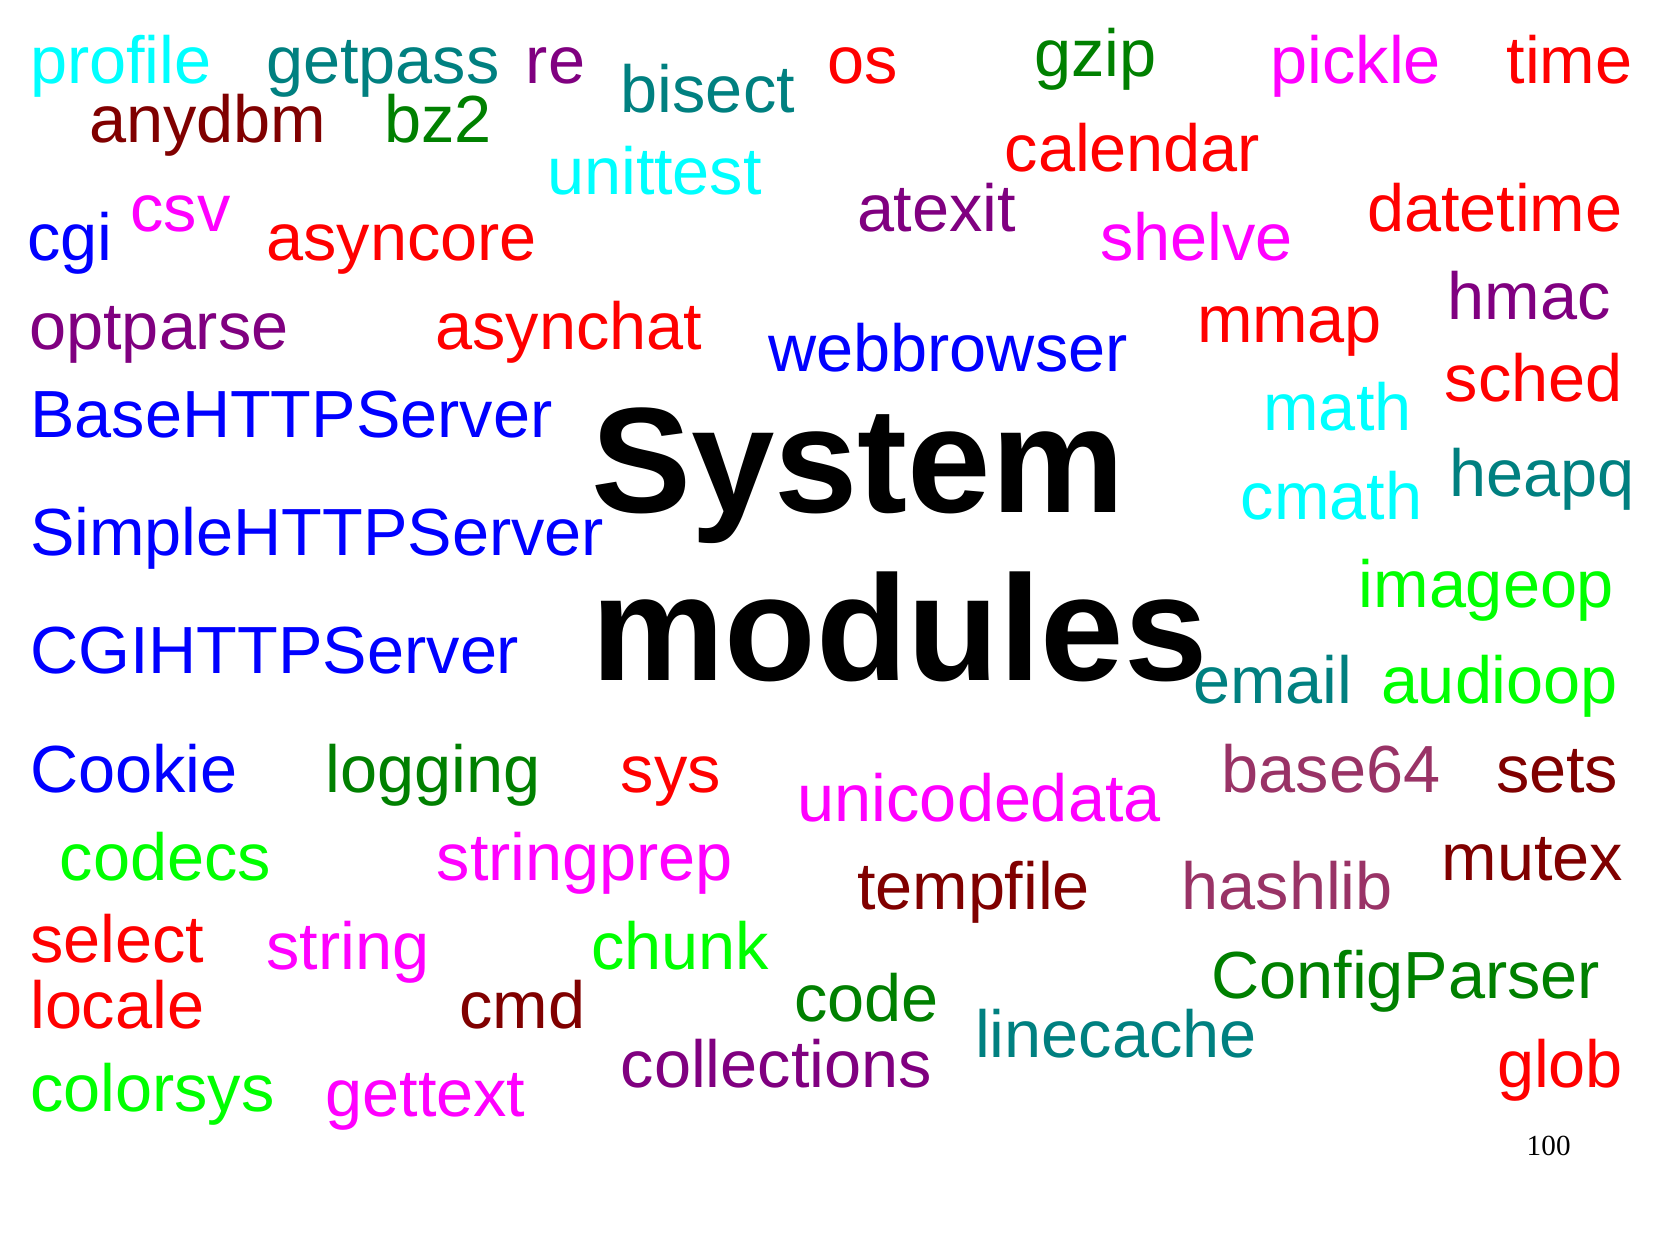

gzip
profile
getpass
re
os
pickle
time
bisect
anydbm
bz2
calendar
unittest
csv
atexit
datetime
cgi
asyncore
shelve
hmac
mmap
optparse
asynchat
webbrowser
sched
math
BaseHTTPServer
System
modules
heapq
cmath
SimpleHTTPServer
imageop
CGIHTTPServer
email
audioop
Cookie
logging
sys
base64
sets
unicodedata
codecs
stringprep
mutex
tempfile
hashlib
select
string
chunk
ConfigParser
code
locale
cmd
linecache
collections
glob
colorsys
gettext
100